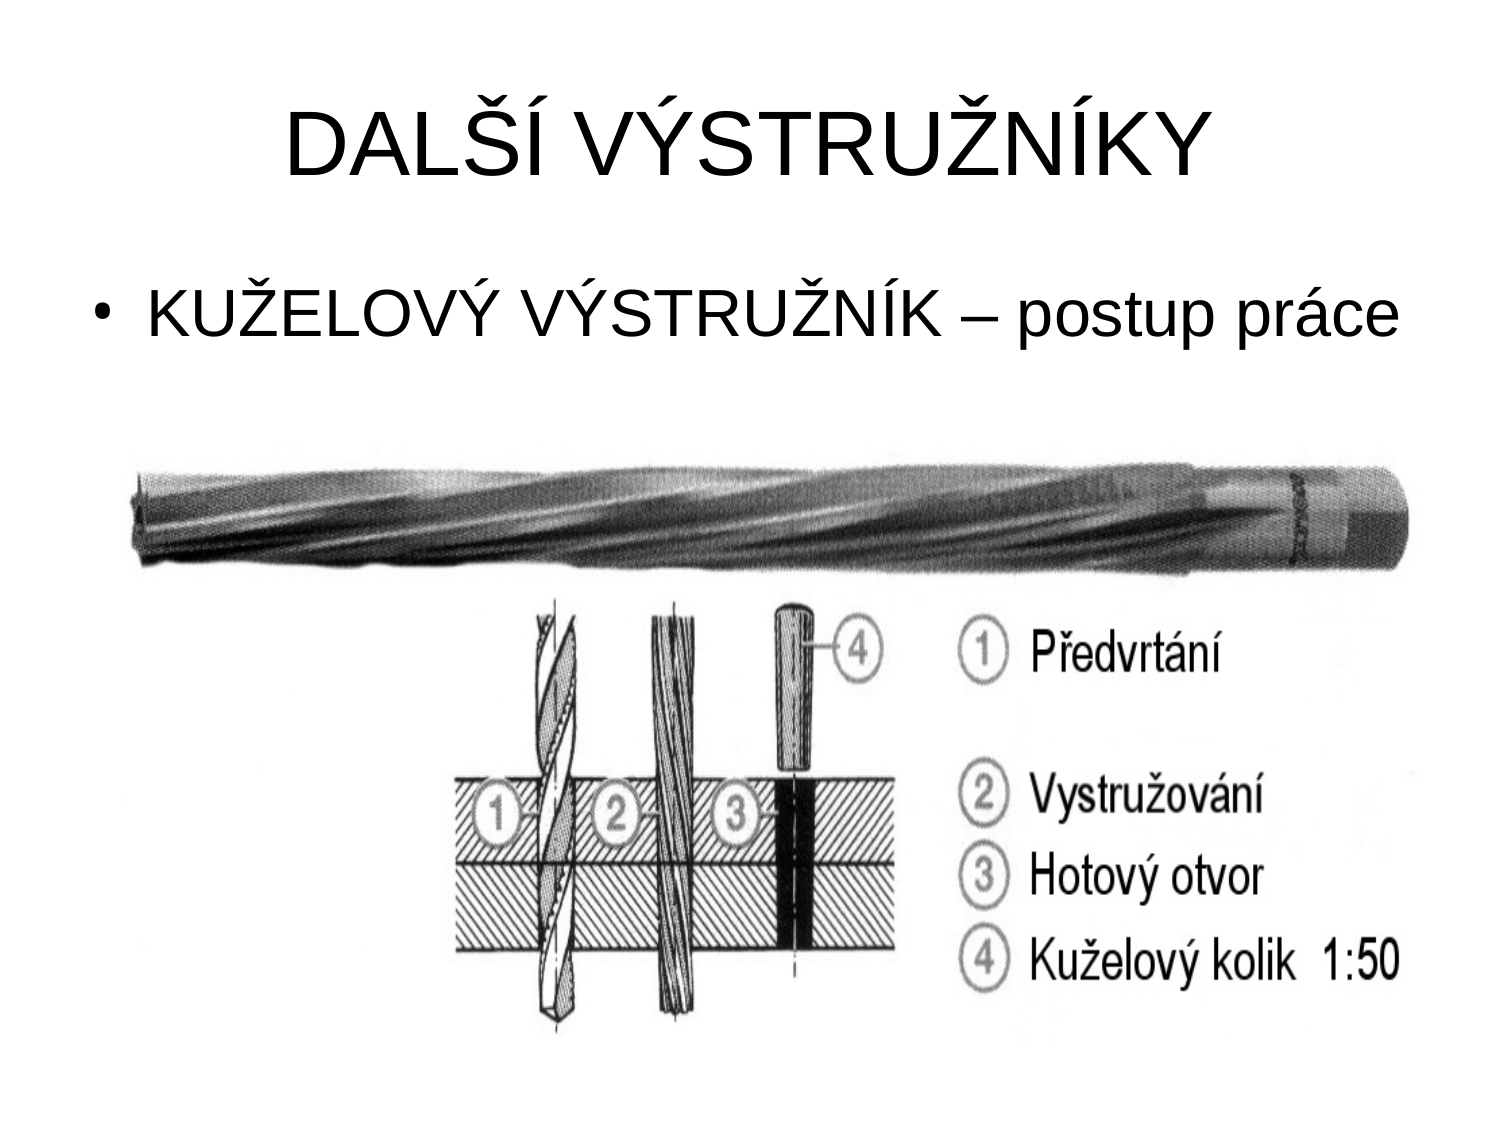

# DALŠÍ VÝSTRUŽNÍKY
KUŽELOVÝ VÝSTRUŽNÍK – postup práce